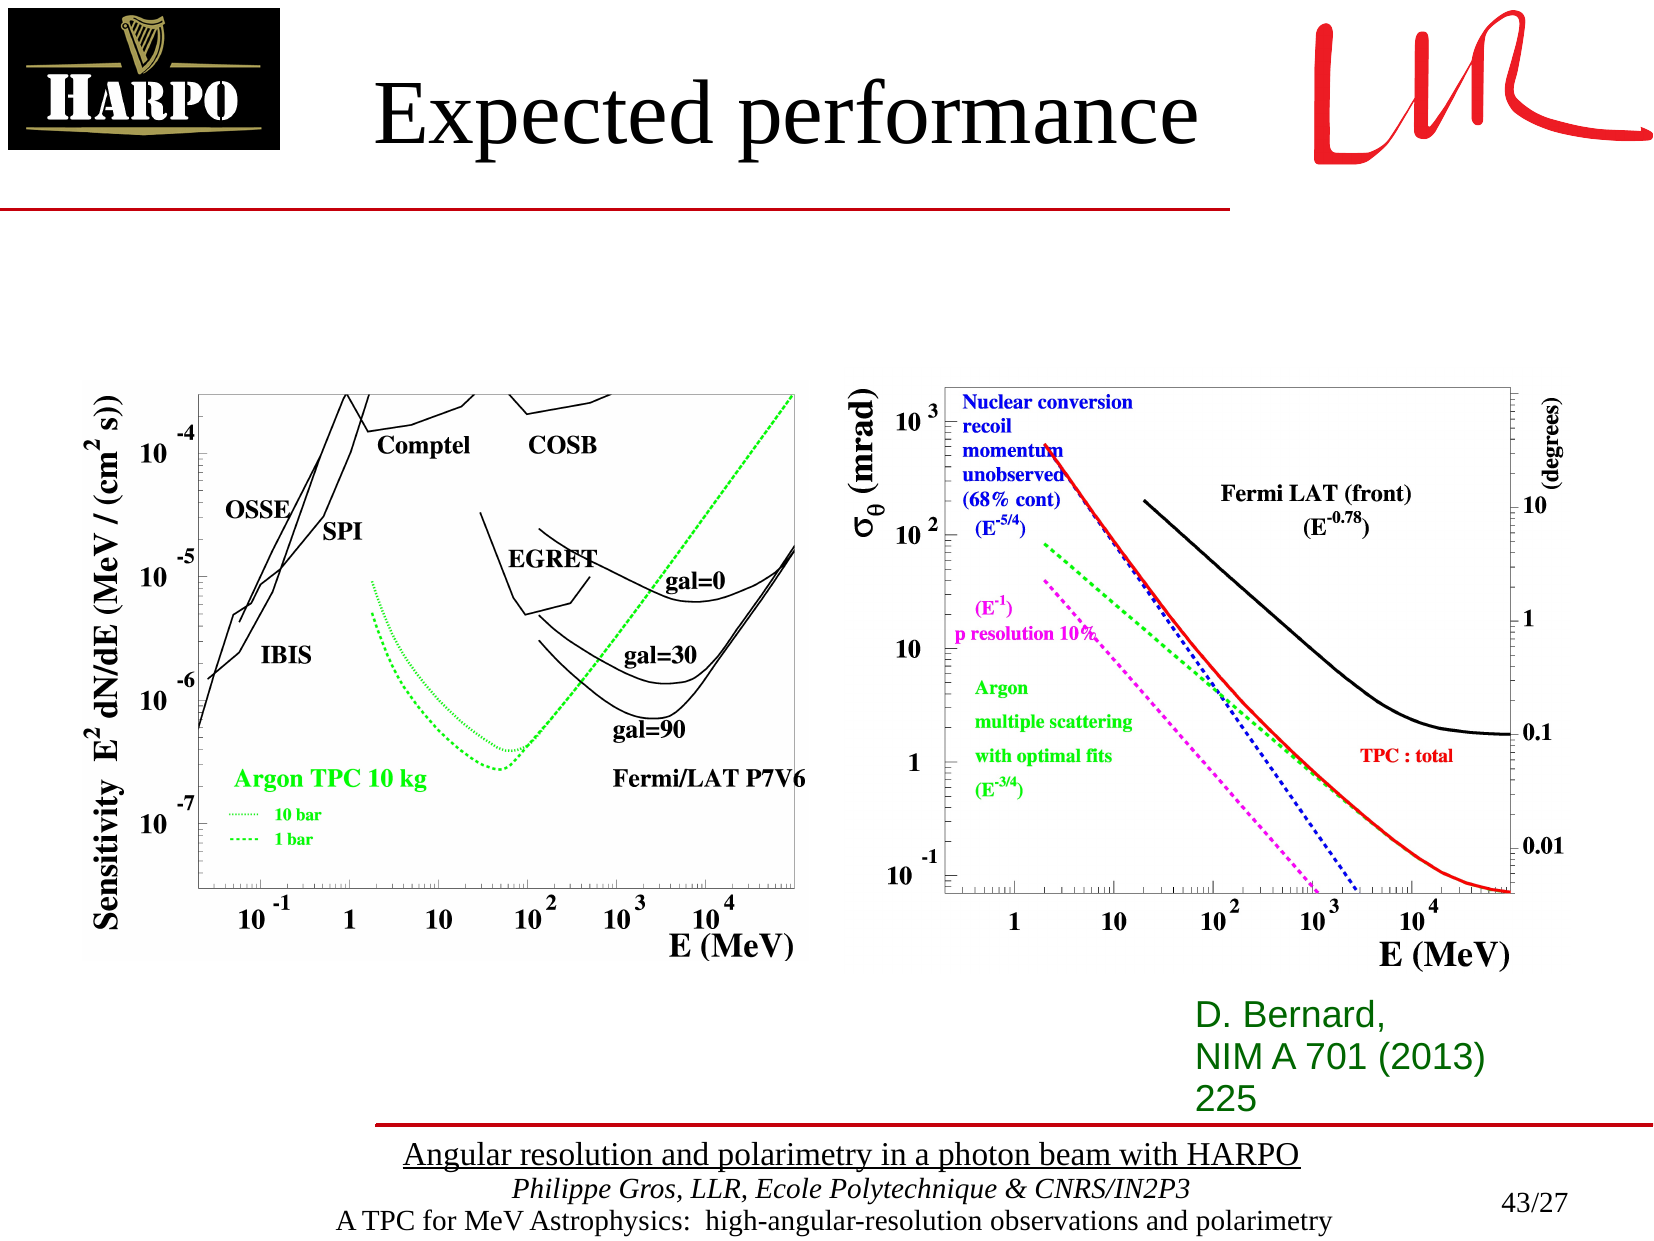

# Expected performance
D. Bernard,
NIM A 701 (2013) 225
43